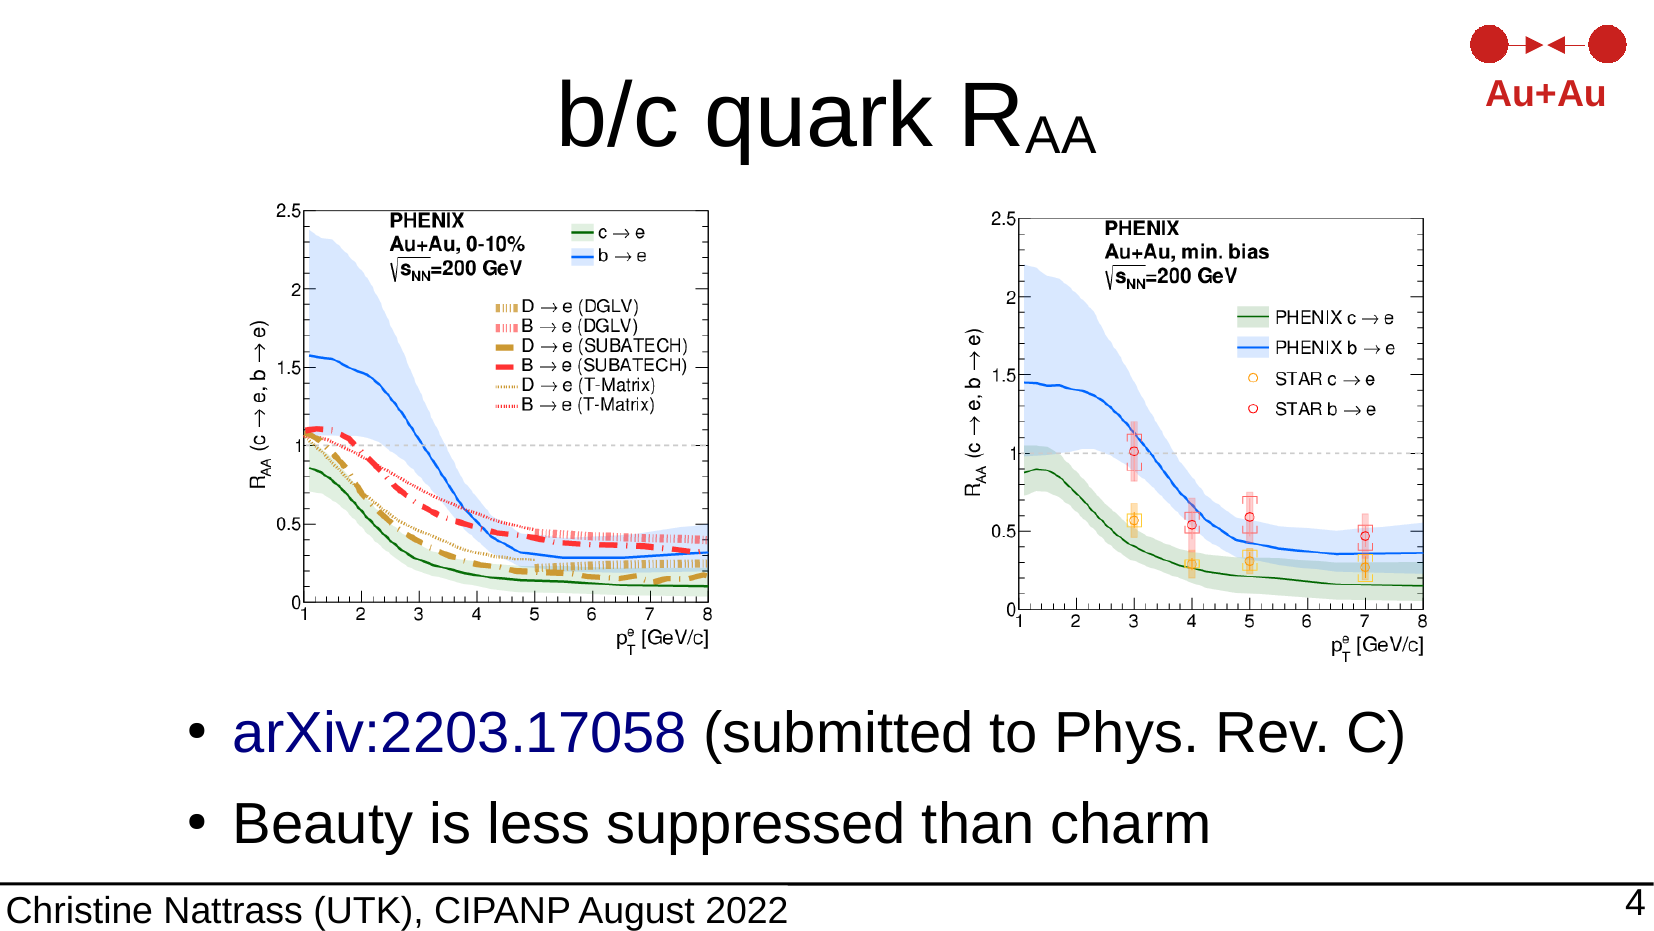

Au+Au
# b/c quark RAA
arXiv:2203.17058 (submitted to Phys. Rev. C)
Beauty is less suppressed than charm